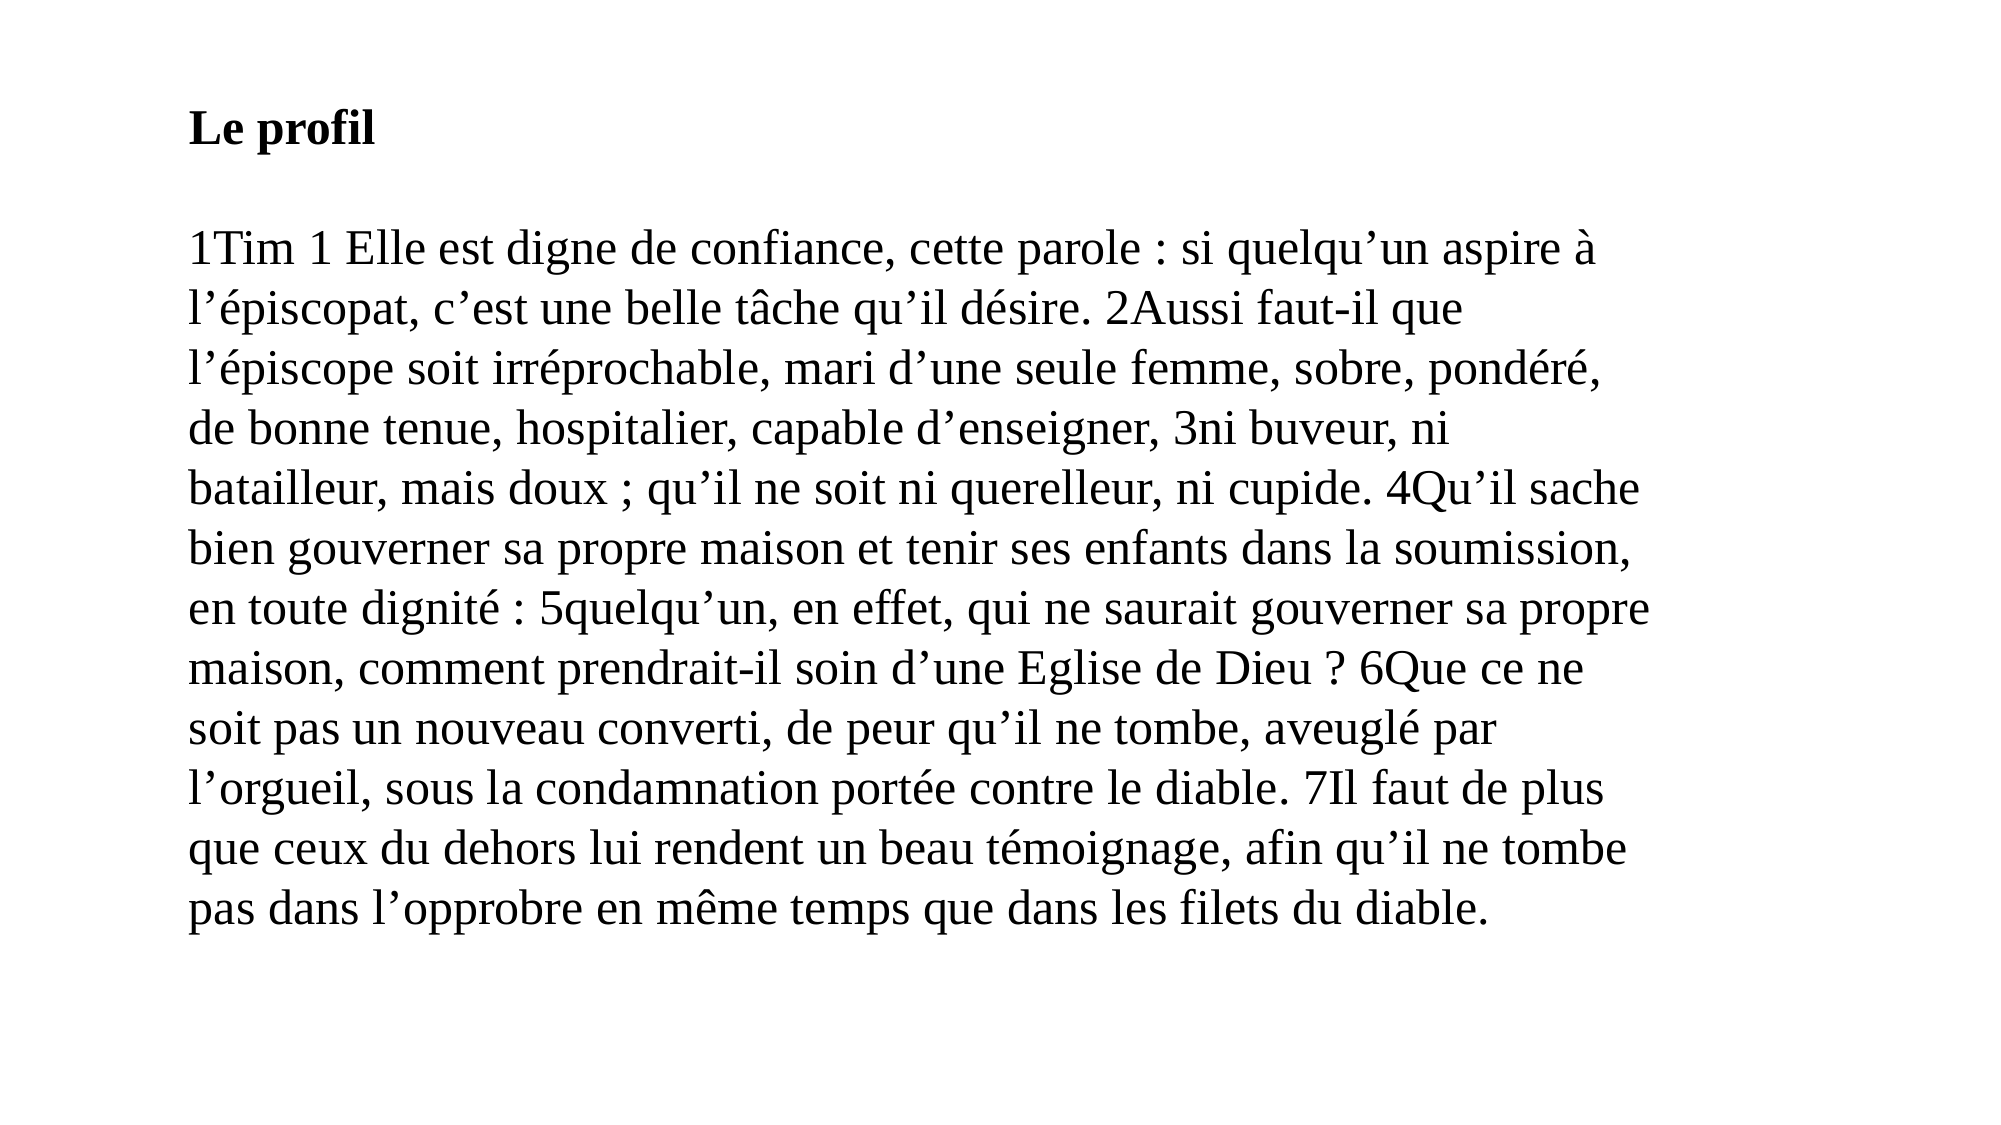

Le profil
1Tim 1 Elle est digne de confiance, cette parole : si quelqu’un aspire à l’épiscopat, c’est une belle tâche qu’il désire. 2Aussi faut-il que l’épiscope soit irréprochable, mari d’une seule femme, sobre, pondéré, de bonne tenue, hospitalier, capable d’enseigner, 3ni buveur, ni batailleur, mais doux ; qu’il ne soit ni querelleur, ni cupide. 4Qu’il sache bien gouverner sa propre maison et tenir ses enfants dans la soumission, en toute dignité : 5quelqu’un, en effet, qui ne saurait gouverner sa propre maison, comment prendrait-il soin d’une Eglise de Dieu ? 6Que ce ne soit pas un nouveau converti, de peur qu’il ne tombe, aveuglé par l’orgueil, sous la condamnation portée contre le diable. 7Il faut de plus que ceux du dehors lui rendent un beau témoignage, afin qu’il ne tombe pas dans l’opprobre en même temps que dans les filets du diable.